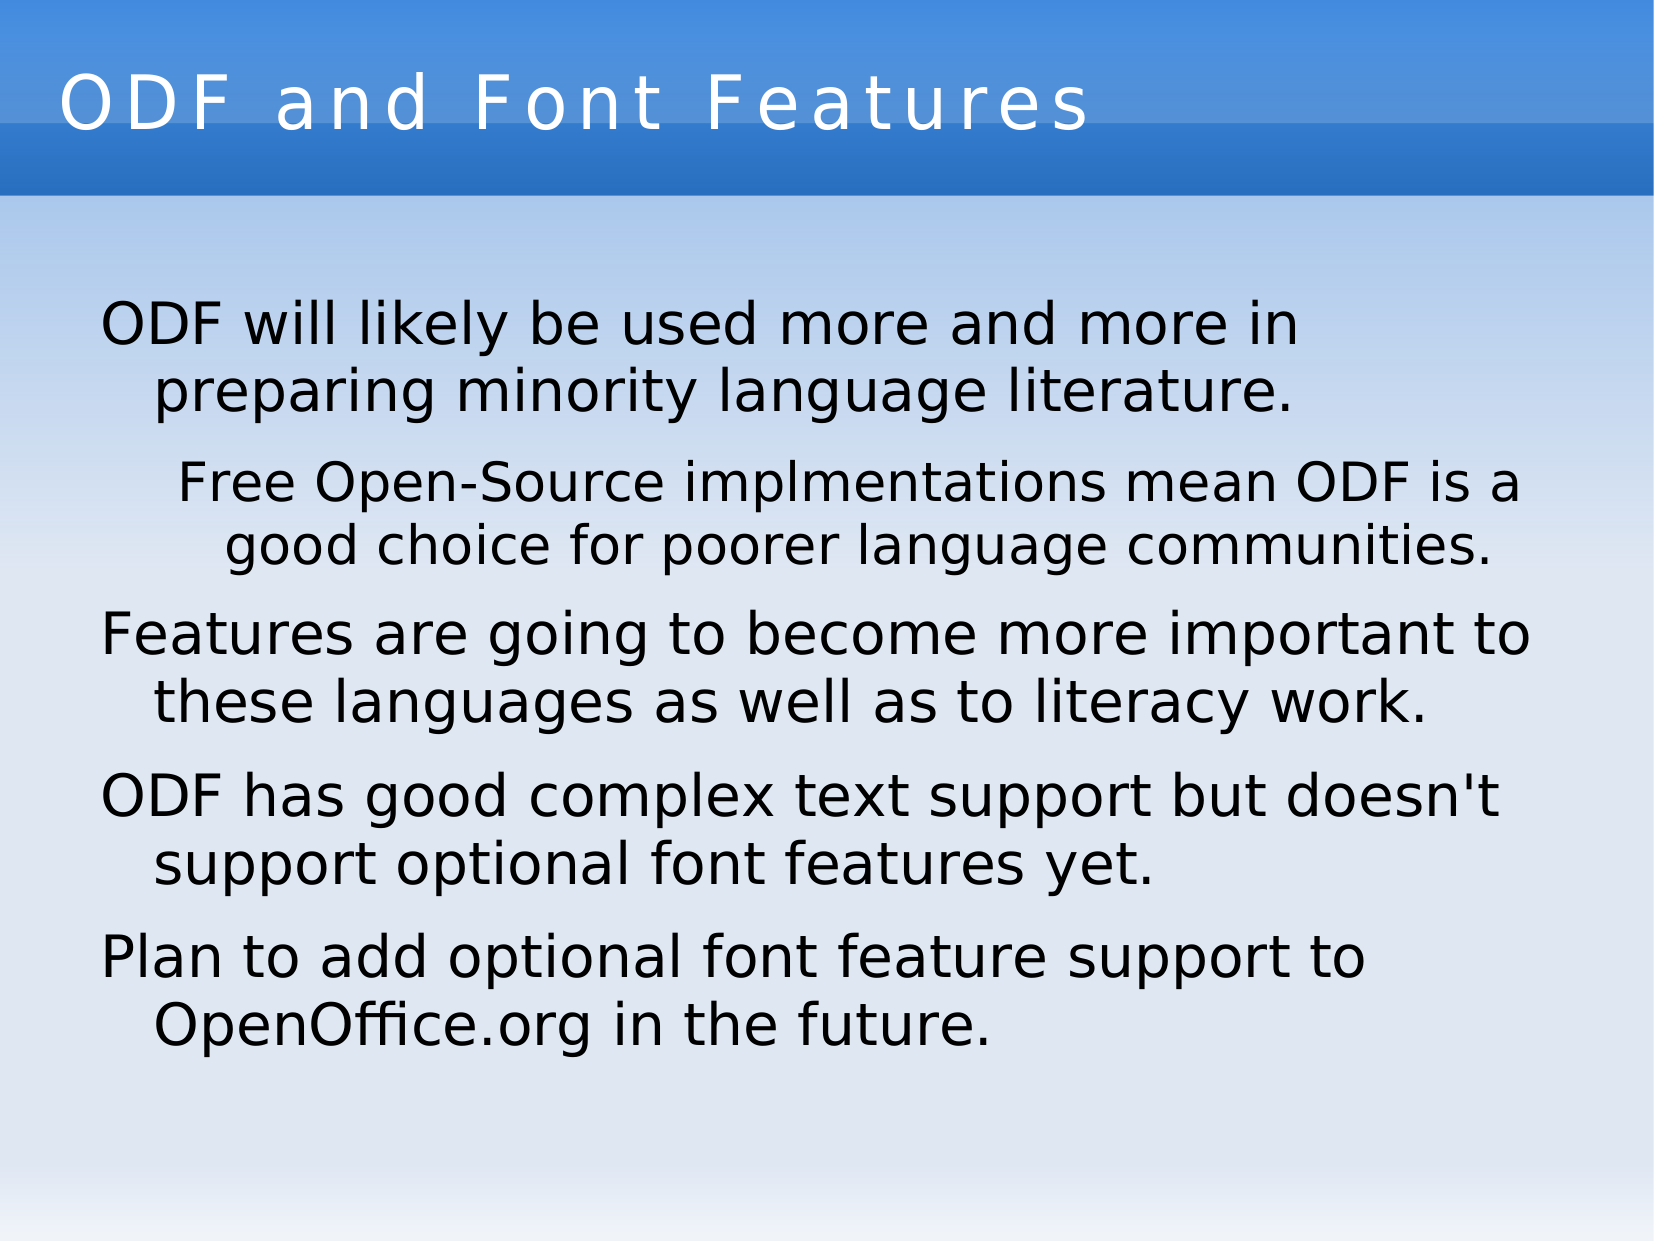

# ODF and Font Features
ODF will likely be used more and more in preparing minority language literature.
Free Open-Source implmentations mean ODF is a good choice for poorer language communities.
Features are going to become more important to these languages as well as to literacy work.
ODF has good complex text support but doesn't support optional font features yet.
Plan to add optional font feature support to OpenOffice.org in the future.